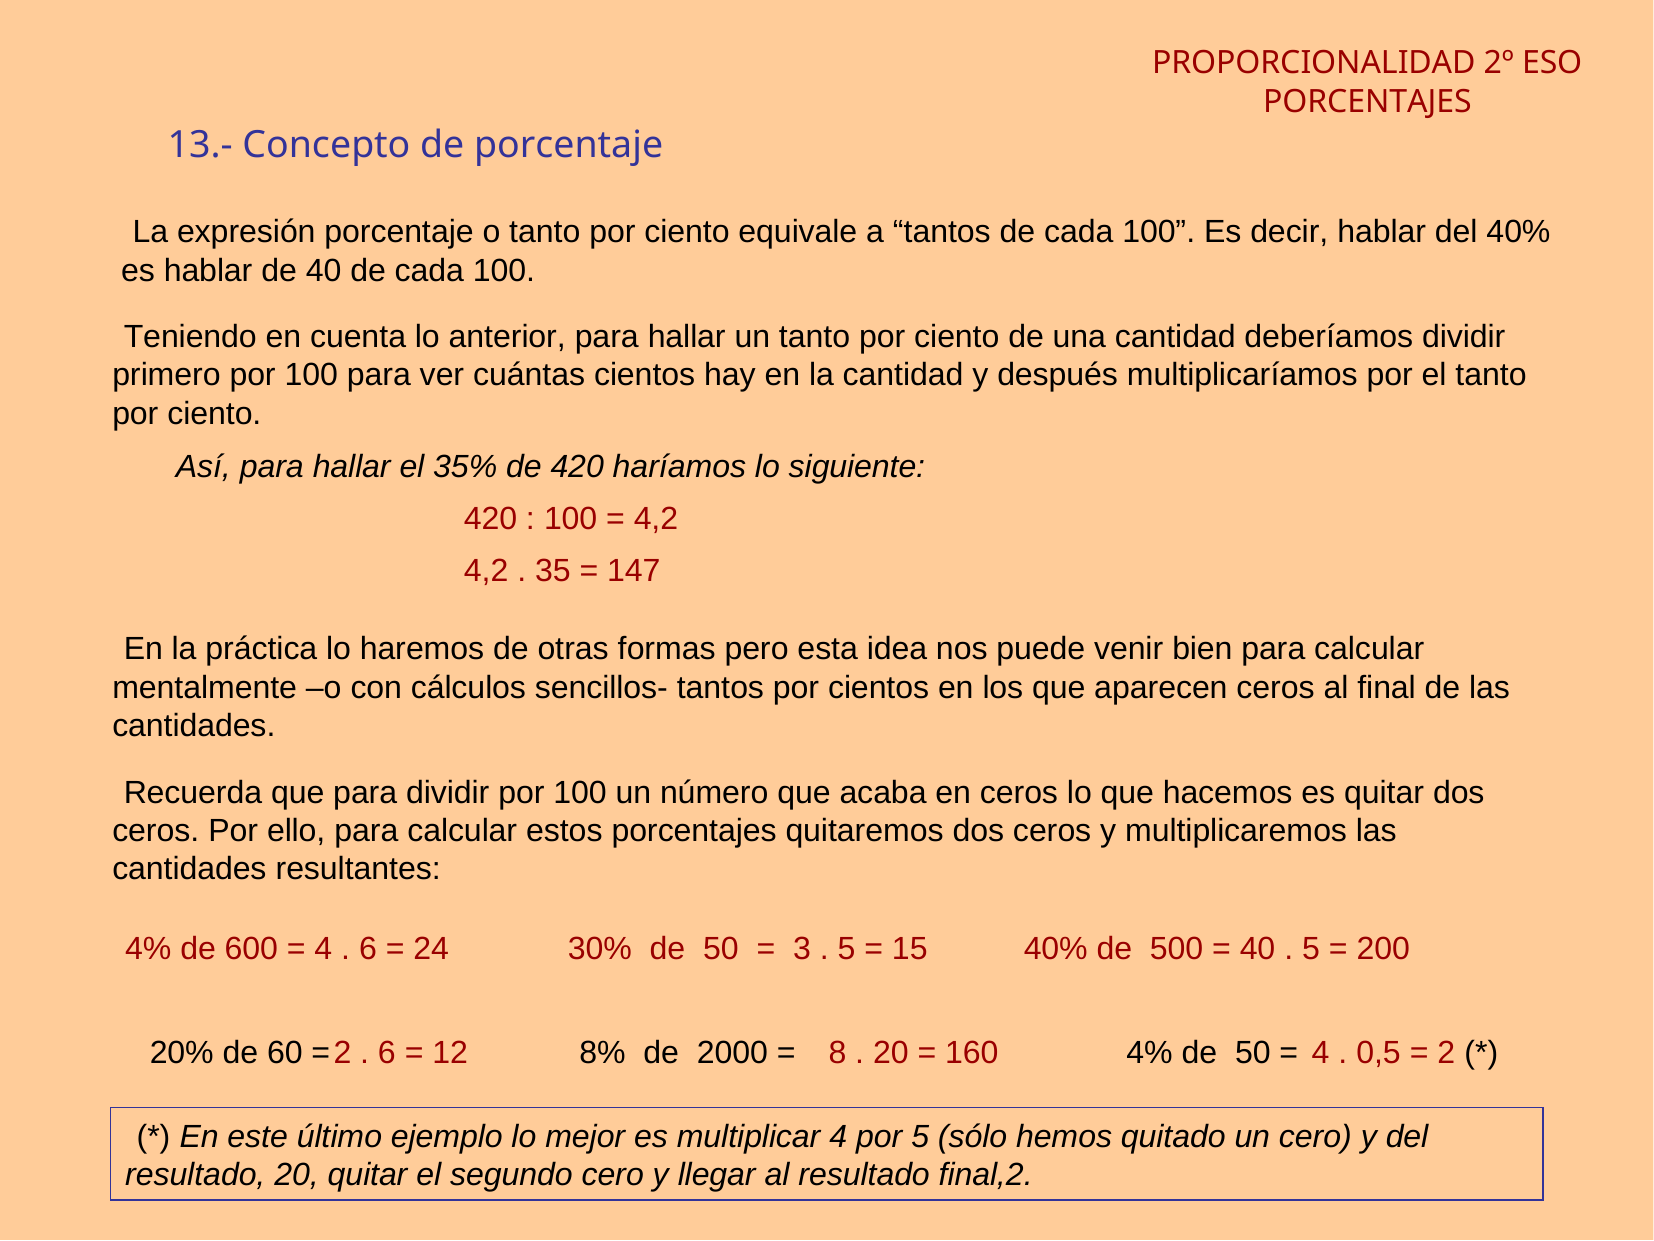

PROPORCIONALIDAD 2º ESO
PORCENTAJES
13.- Concepto de porcentaje
 La expresión porcentaje o tanto por ciento equivale a “tantos de cada 100”. Es decir, hablar del 40% es hablar de 40 de cada 100.
Teniendo en cuenta lo anterior, para hallar un tanto por ciento de una cantidad deberíamos dividir primero por 100 para ver cuántas cientos hay en la cantidad y después multiplicaríamos por el tanto por ciento.
Así, para hallar el 35% de 420 haríamos lo siguiente:
420 : 100 = 4,2
4,2 . 35 = 147
En la práctica lo haremos de otras formas pero esta idea nos puede venir bien para calcular mentalmente –o con cálculos sencillos- tantos por cientos en los que aparecen ceros al final de las cantidades.
Recuerda que para dividir por 100 un número que acaba en ceros lo que hacemos es quitar dos ceros. Por ello, para calcular estos porcentajes quitaremos dos ceros y multiplicaremos las cantidades resultantes:
4% de 600 = 4 . 6 = 24
30% de 50 = 3 . 5 = 15
40% de 500 = 40 . 5 = 200
20% de 60 =
2 . 6 = 12
8% de 2000 =
8 . 20 = 160
4% de 50 =
4 . 0,5 = 2 (*)
(*) En este último ejemplo lo mejor es multiplicar 4 por 5 (sólo hemos quitado un cero) y del resultado, 20, quitar el segundo cero y llegar al resultado final,2.